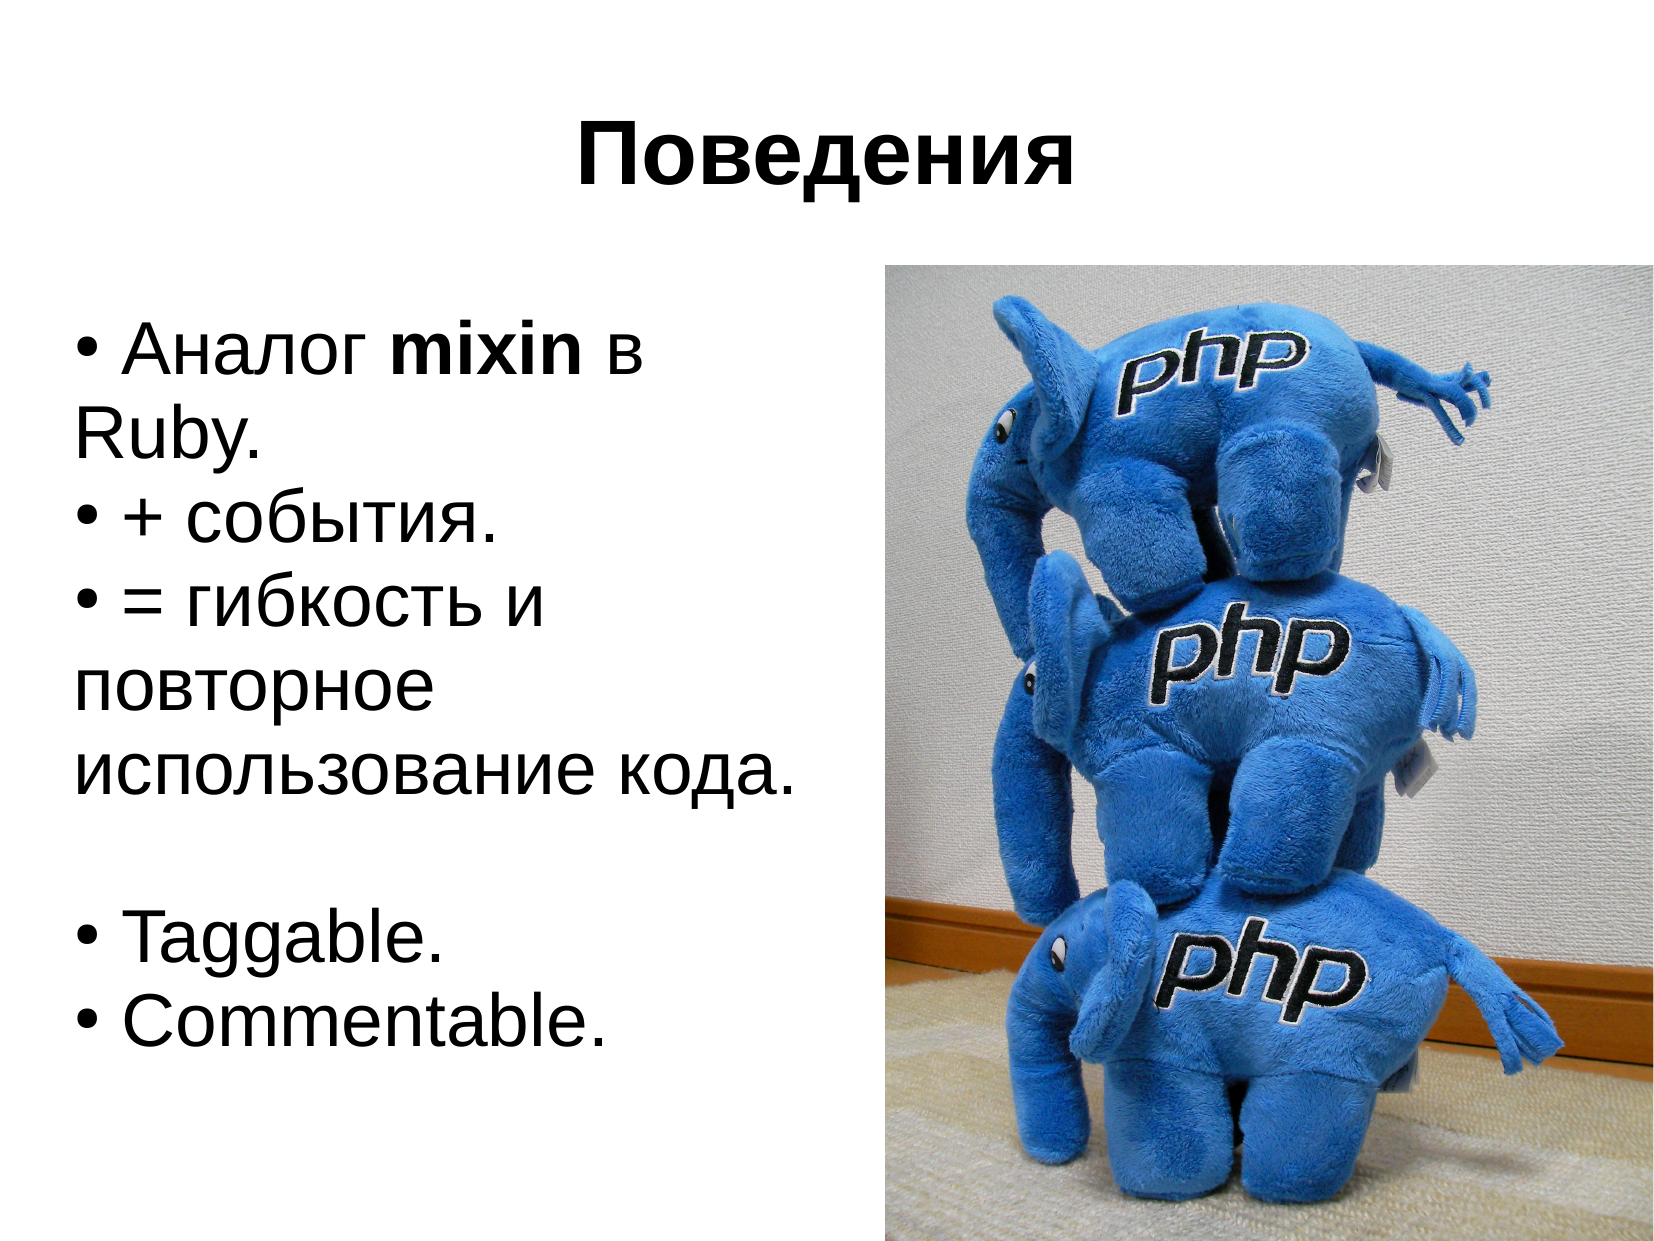

# Поведения
 Аналог mixin в Ruby.
 + события.
 = гибкость и повторное использование кода.
 Taggable.
 Commentable.
11